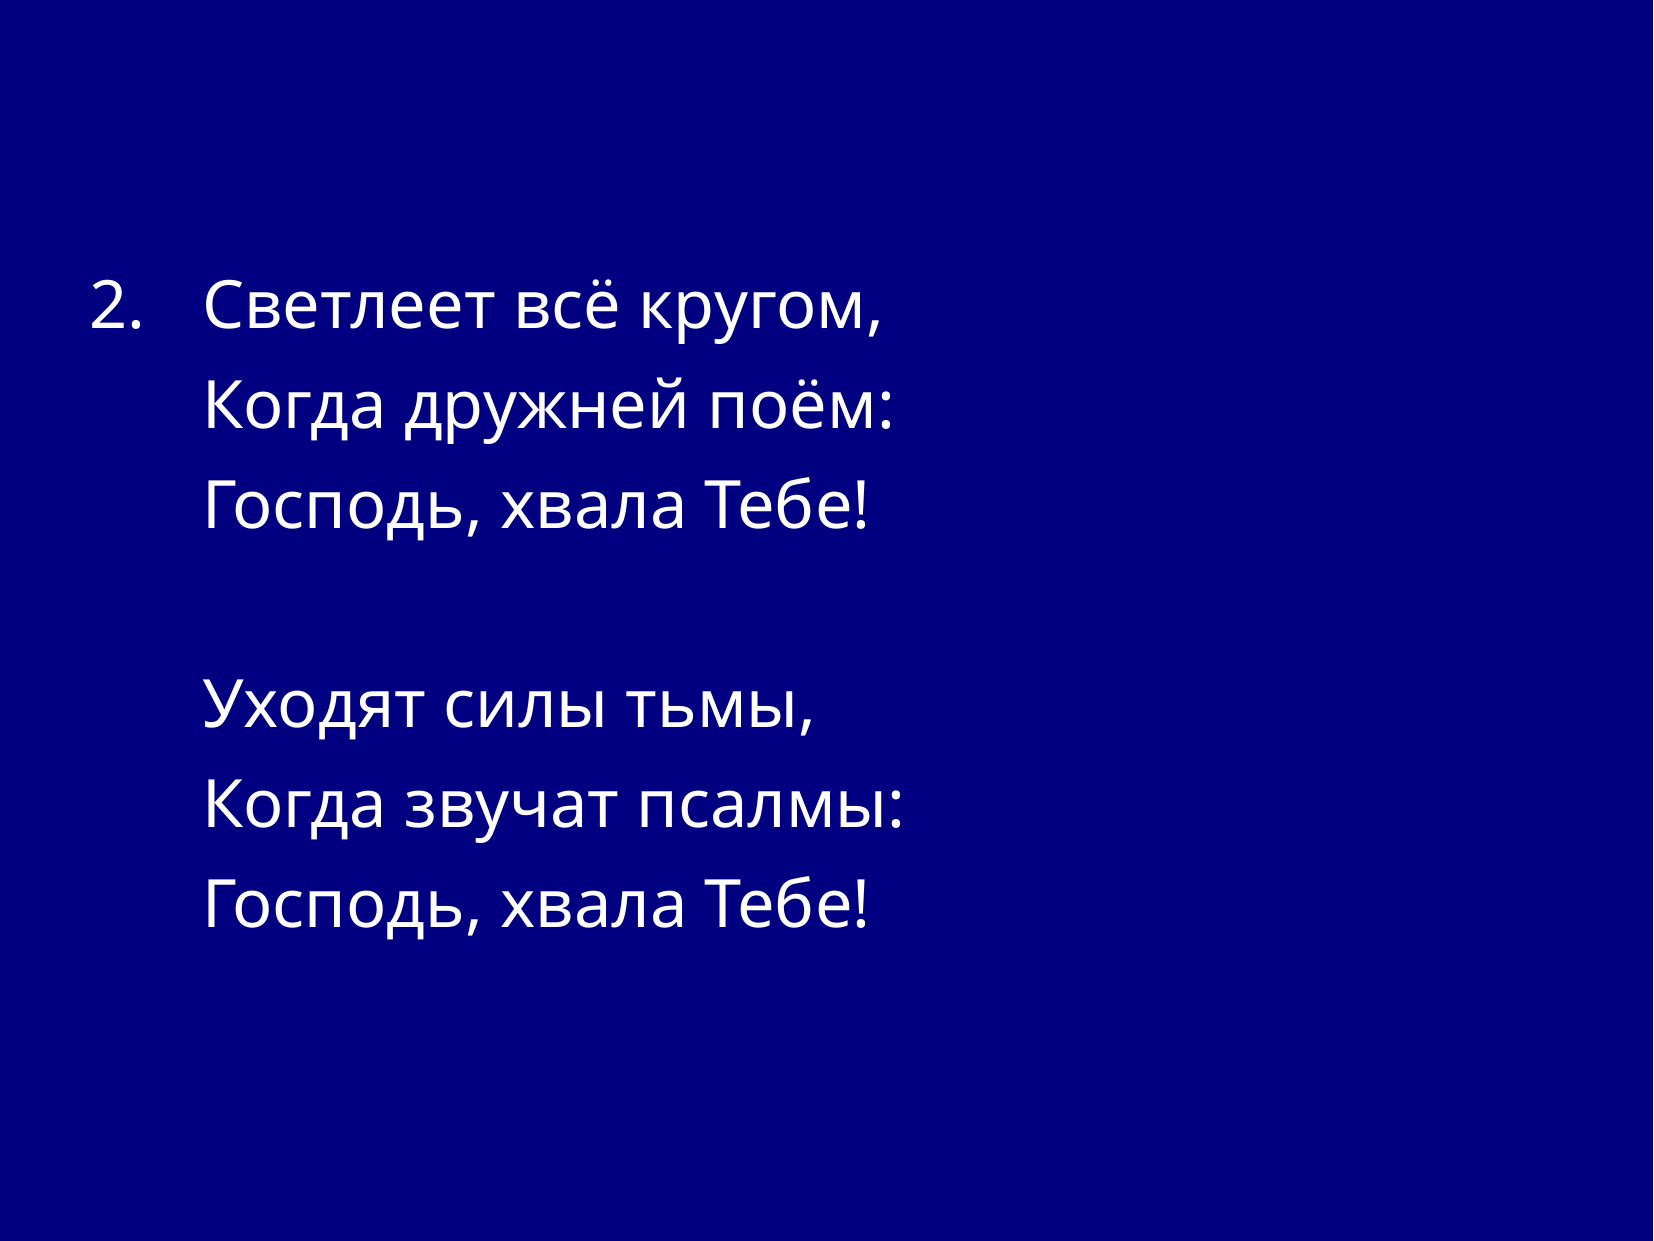

2.	Светлеет всё кругом,
	Когда дружней поём:
	Господь, хвала Тебе!
	Уходят силы тьмы,
	Когда звучат псалмы:
	Господь, хвала Тебе!